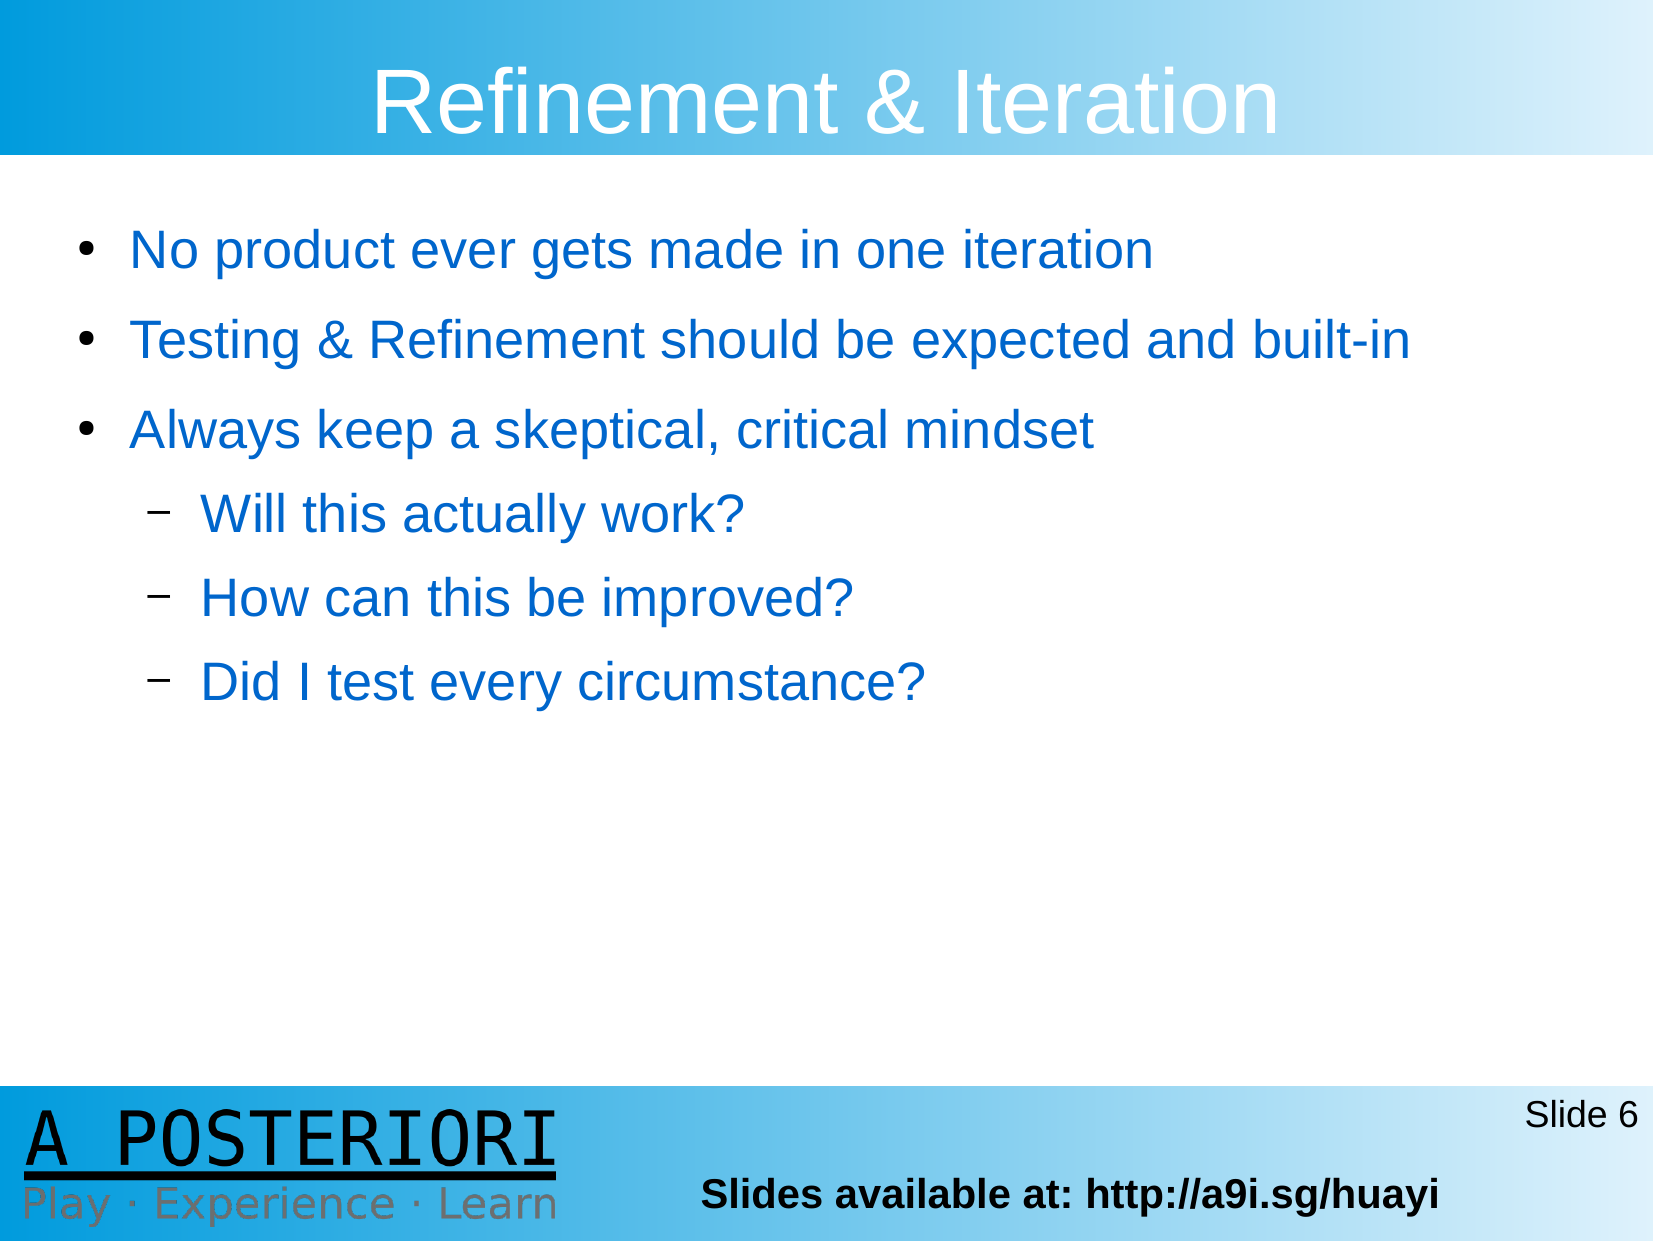

# Refinement & Iteration
No product ever gets made in one iteration
Testing & Refinement should be expected and built-in
Always keep a skeptical, critical mindset
Will this actually work?
How can this be improved?
Did I test every circumstance?